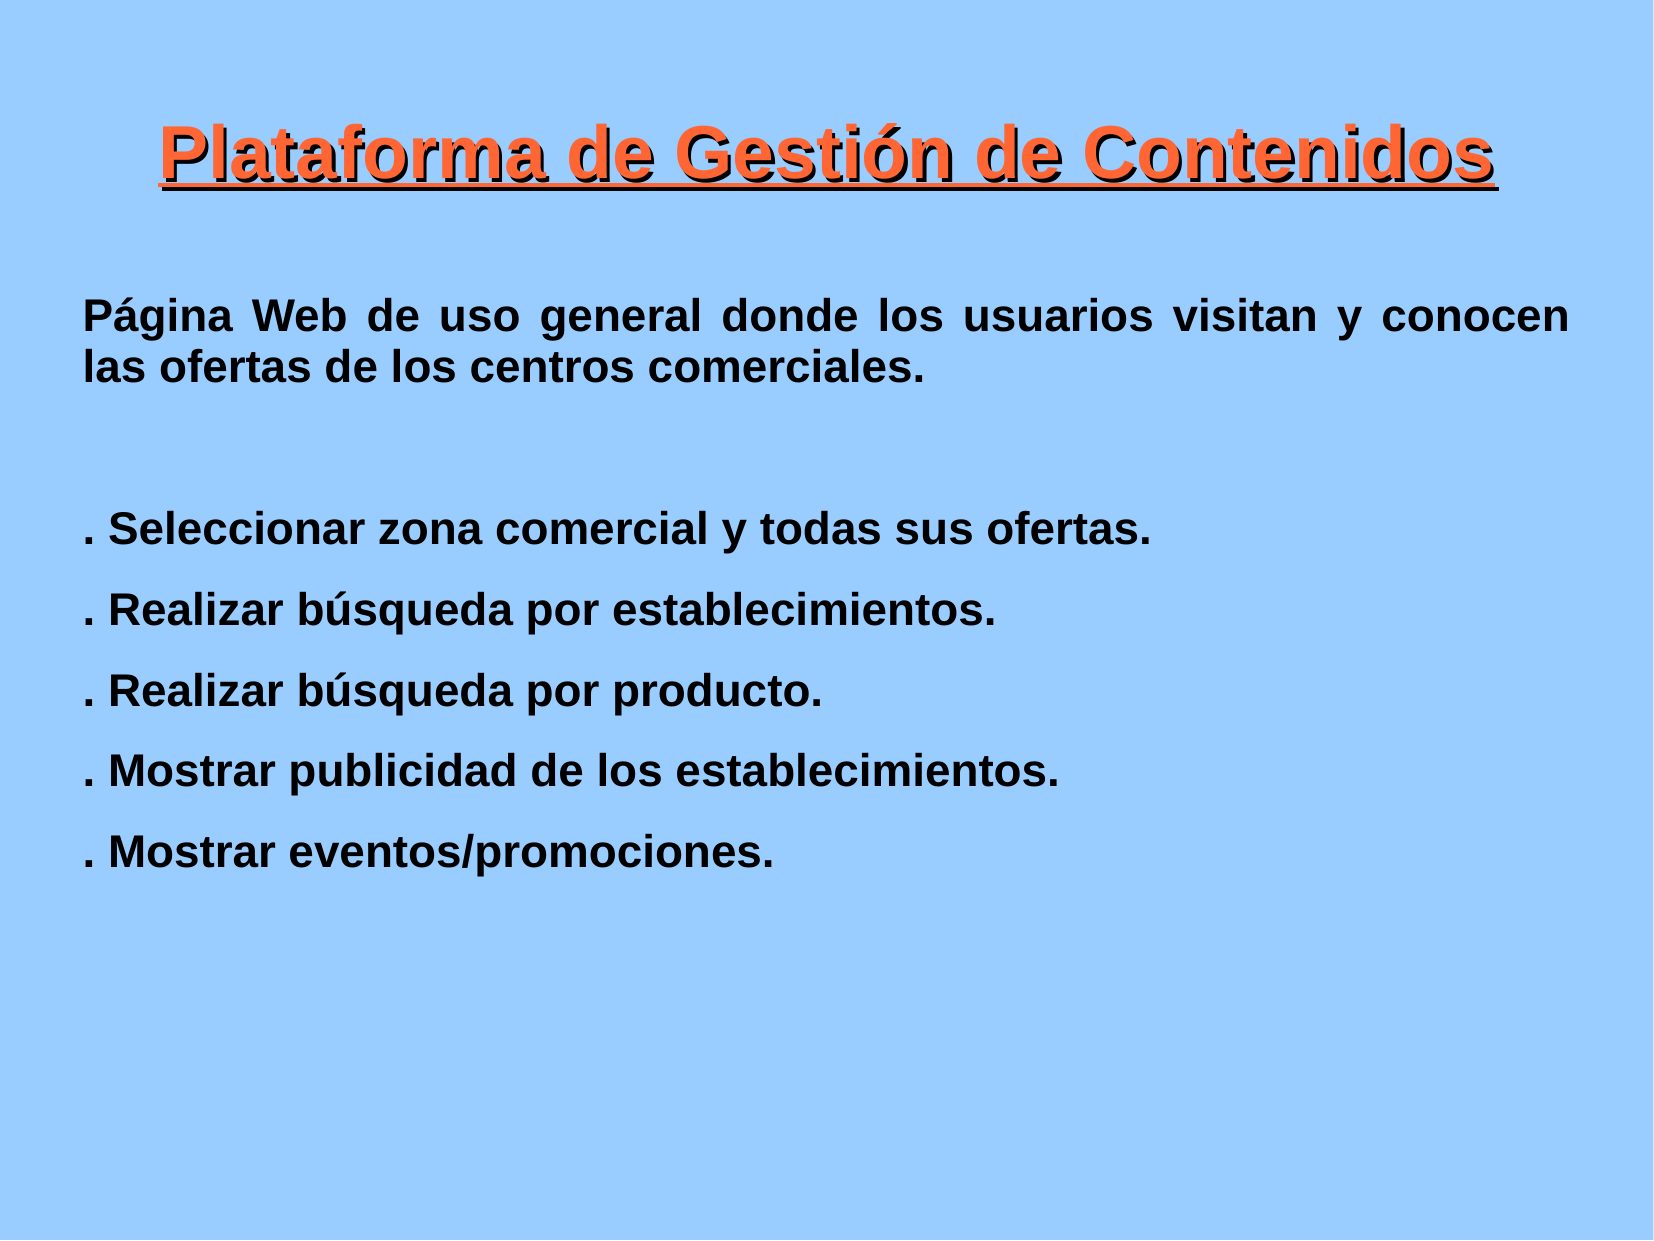

# Plataforma de Gestión de Contenidos
Página Web de uso general donde los usuarios visitan y conocen las ofertas de los centros comerciales.
. Seleccionar zona comercial y todas sus ofertas.
. Realizar búsqueda por establecimientos.
. Realizar búsqueda por producto.
. Mostrar publicidad de los establecimientos.
. Mostrar eventos/promociones.